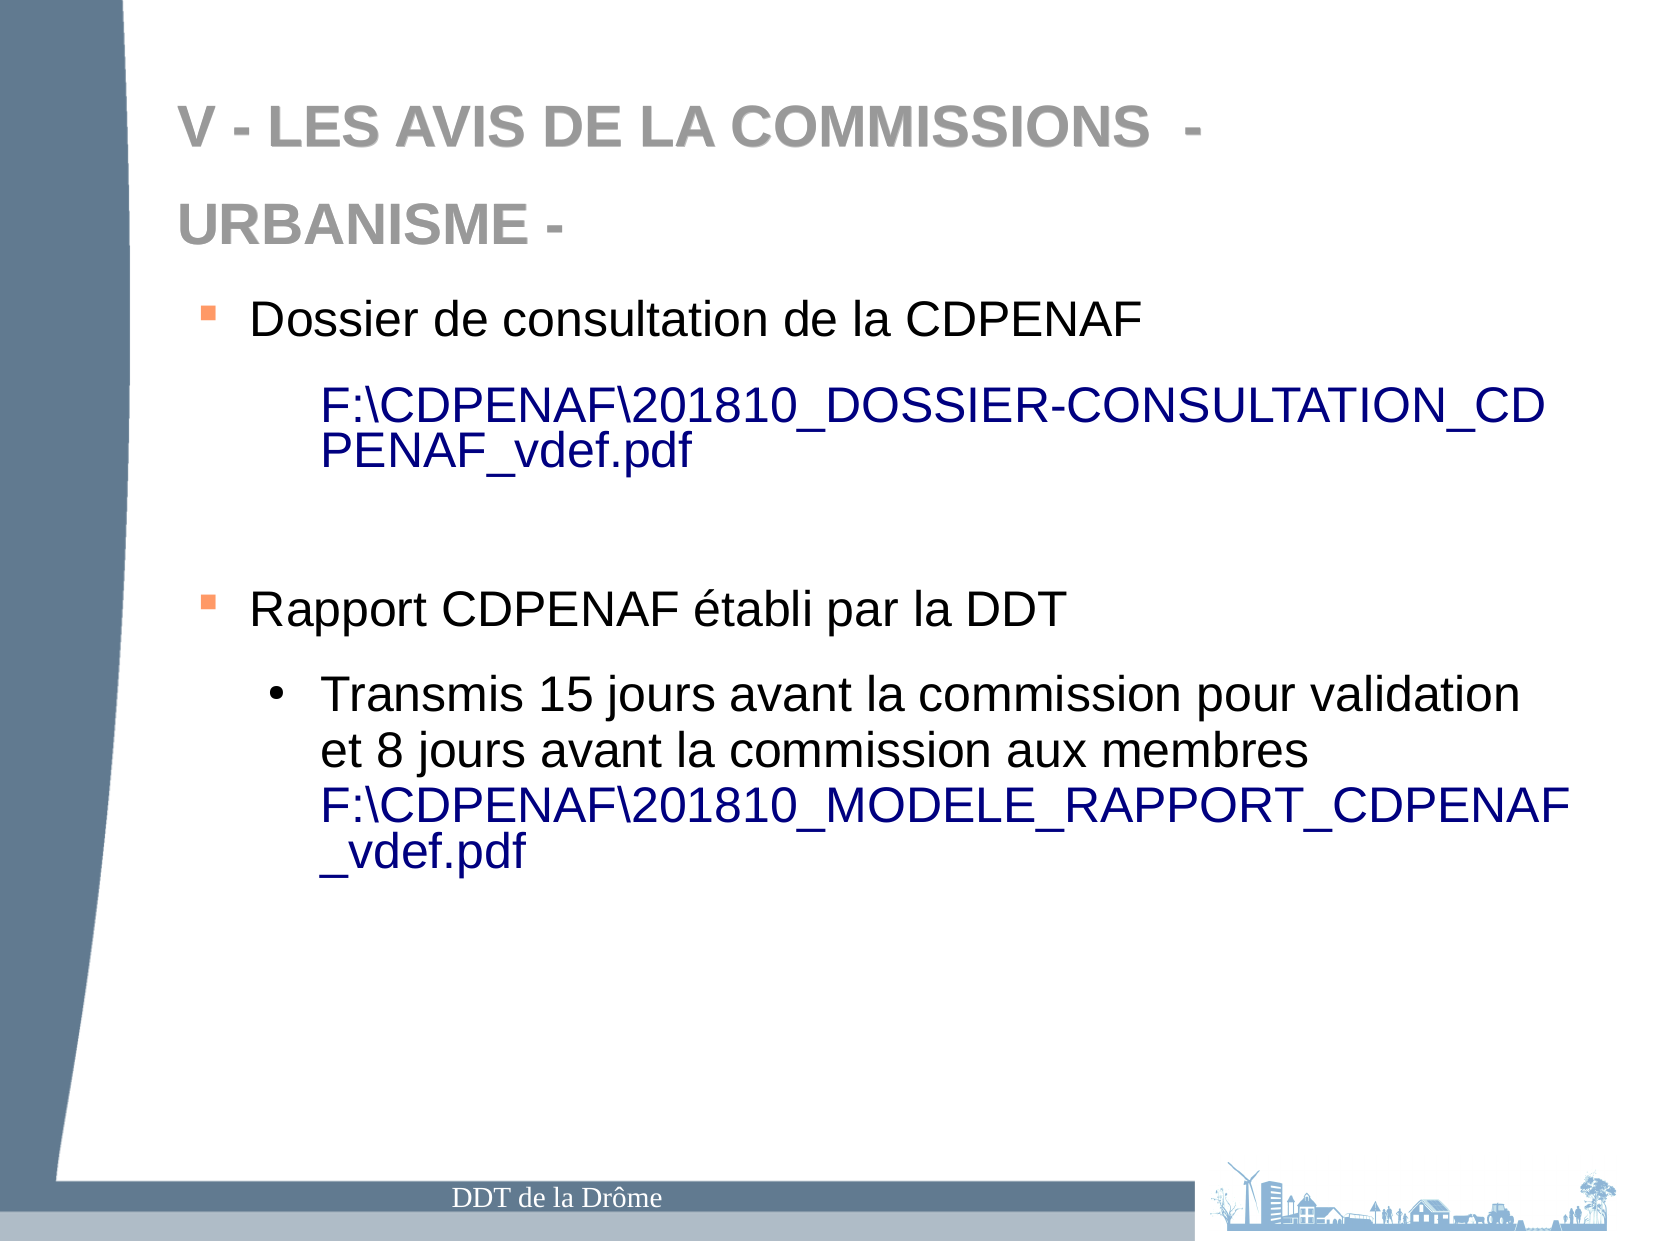

V - LES AVIS DE LA COMMISSIONS -
URBANISME -
# Dossier de consultation de la CDPENAF
F:\CDPENAF\201810_DOSSIER-CONSULTATION_CDPENAF_vdef.pdf
Rapport CDPENAF établi par la DDT
Transmis 15 jours avant la commission pour validation et 8 jours avant la commission aux membresF:\CDPENAF\201810_MODELE_RAPPORT_CDPENAF_vdef.pdf
 DDT de la Drôme